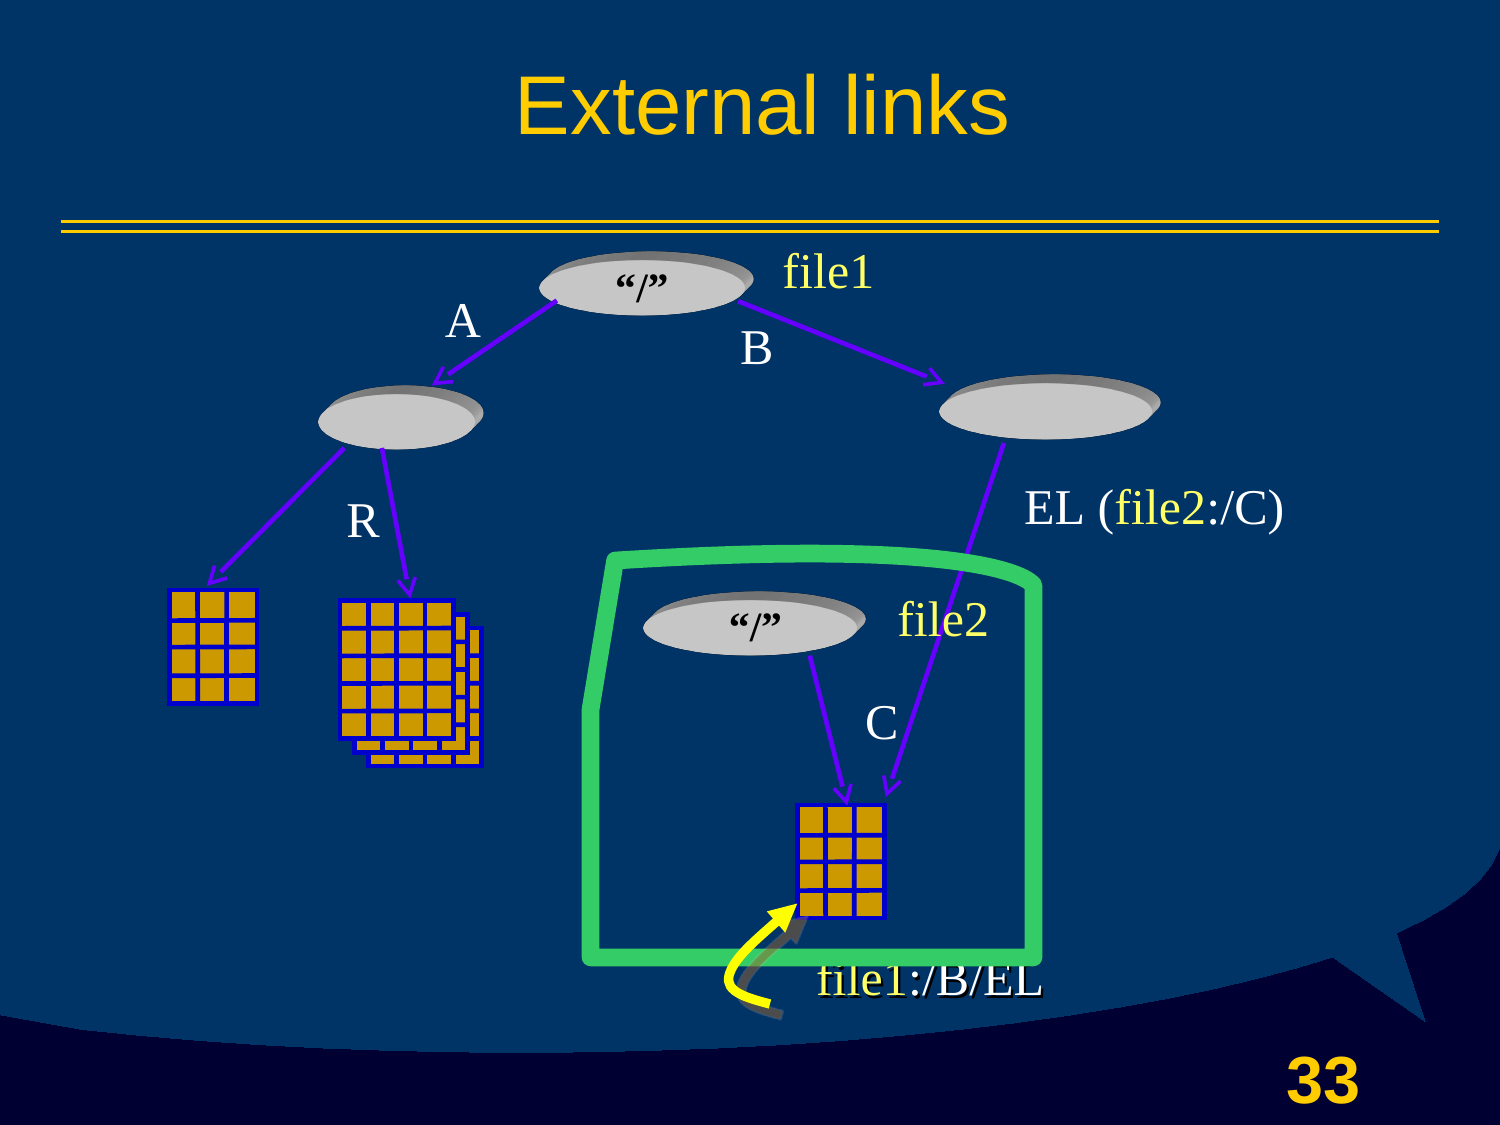

# External links
file1
“/”
A
B
EL (file2:/C)
R
file2
“/”
C
file1:/B/EL